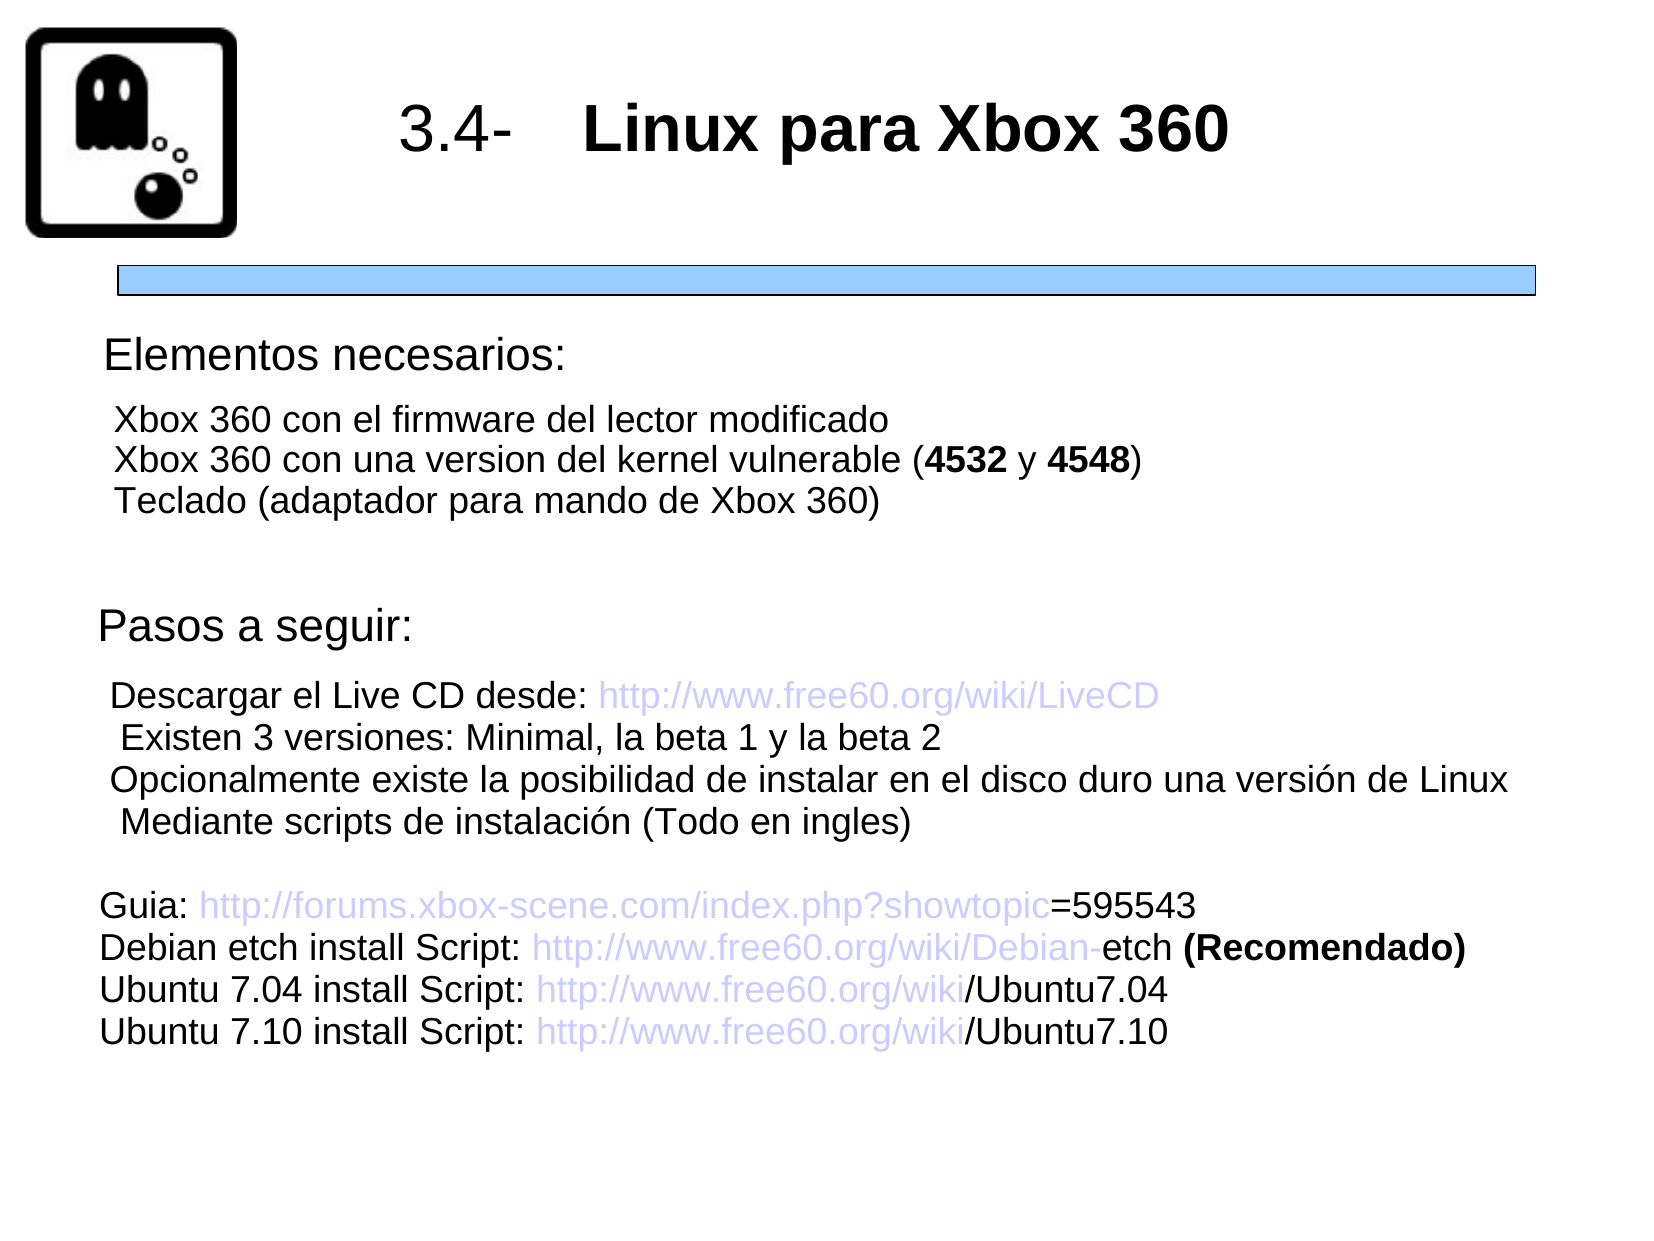

3.4-
Linux para Xbox 360
Elementos necesarios:
 Xbox 360 con el firmware del lector modificado
 Xbox 360 con una version del kernel vulnerable (4532 y 4548)‏
 Teclado (adaptador para mando de Xbox 360)‏
Pasos a seguir:
 Descargar el Live CD desde: http://www.free60.org/wiki/LiveCD
 Existen 3 versiones: Minimal, la beta 1 y la beta 2
 Opcionalmente existe la posibilidad de instalar en el disco duro una versión de Linux
 Mediante scripts de instalación (Todo en ingles)
Guia: http://forums.xbox-scene.com/index.php?showtopic=595543
Debian etch install Script: http://www.free60.org/wiki/Debian-etch (Recomendado)
Ubuntu 7.04 install Script: http://www.free60.org/wiki/Ubuntu7.04
Ubuntu 7.10 install Script: http://www.free60.org/wiki/Ubuntu7.10